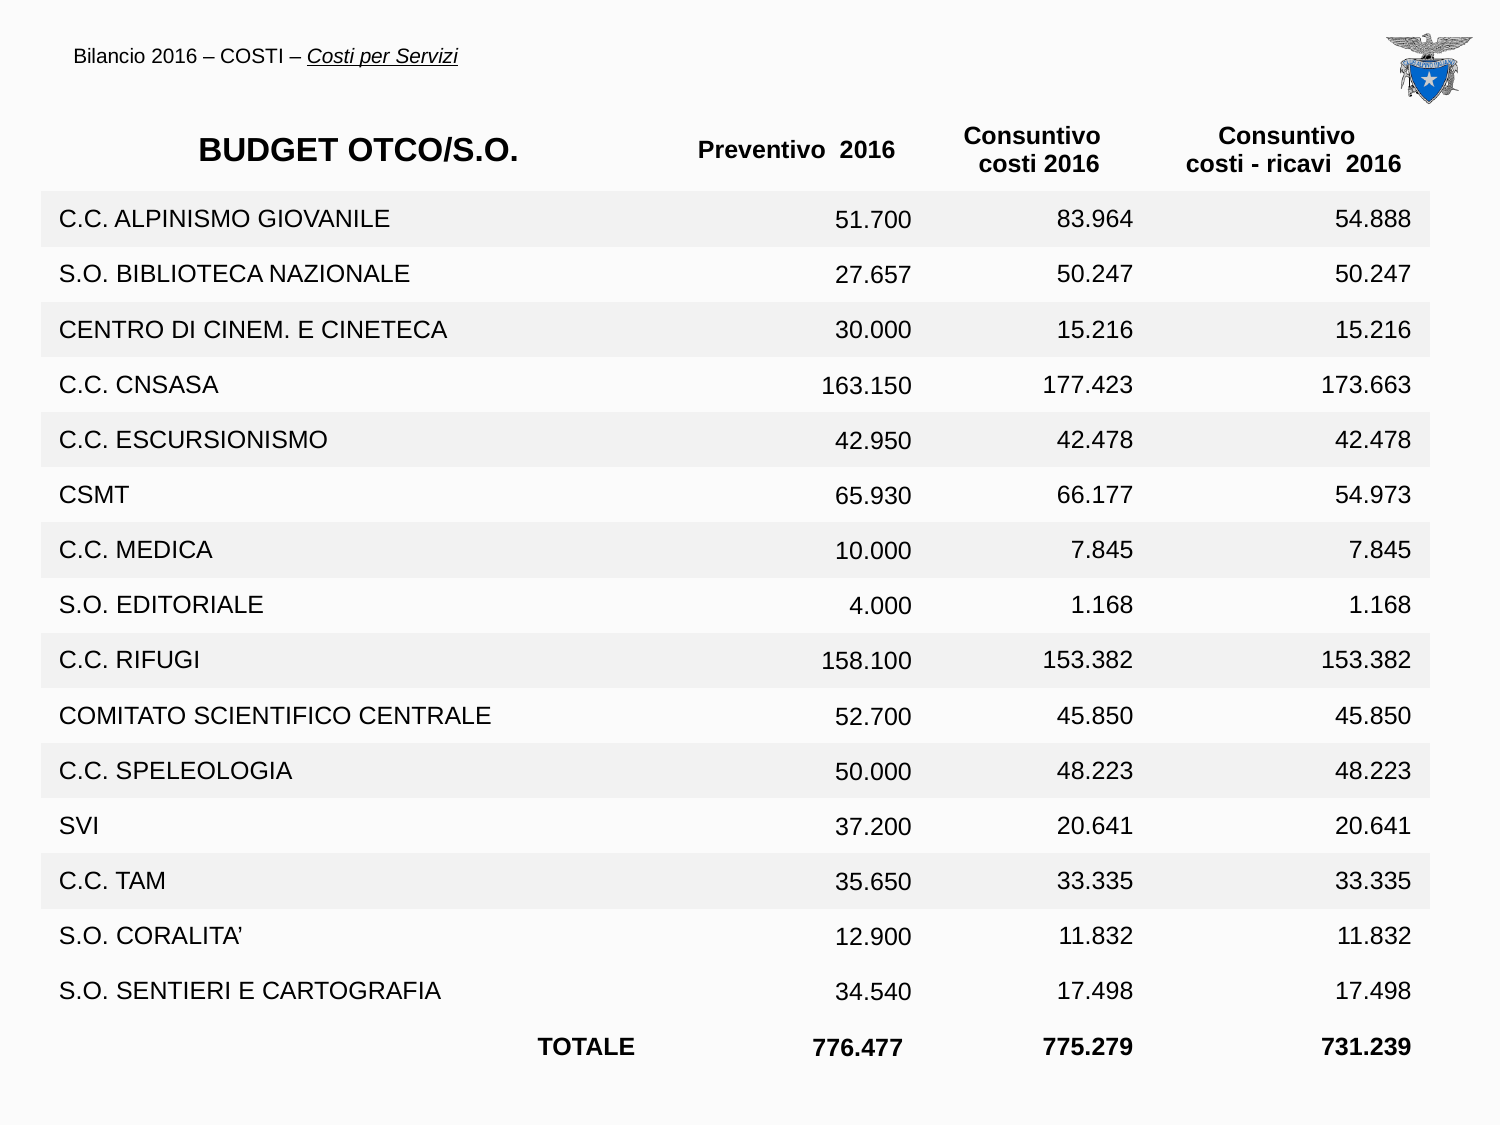

Bilancio 2016 – COSTI – Costi per Servizi
| BUDGET OTCO/S.O. | Preventivo 2016 | Consuntivo costi 2016 | Consuntivo costi - ricavi 2016 |
| --- | --- | --- | --- |
| C.C. ALPINISMO GIOVANILE | 51.700 | 83.964 | 54.888 |
| S.O. BIBLIOTECA NAZIONALE | 27.657 | 50.247 | 50.247 |
| CENTRO DI CINEM. E CINETECA | 30.000 | 15.216 | 15.216 |
| C.C. CNSASA | 163.150 | 177.423 | 173.663 |
| C.C. ESCURSIONISMO | 42.950 | 42.478 | 42.478 |
| CSMT | 65.930 | 66.177 | 54.973 |
| C.C. MEDICA | 10.000 | 7.845 | 7.845 |
| S.O. EDITORIALE | 4.000 | 1.168 | 1.168 |
| C.C. RIFUGI | 158.100 | 153.382 | 153.382 |
| COMITATO SCIENTIFICO CENTRALE | 52.700 | 45.850 | 45.850 |
| C.C. SPELEOLOGIA | 50.000 | 48.223 | 48.223 |
| SVI | 37.200 | 20.641 | 20.641 |
| C.C. TAM | 35.650 | 33.335 | 33.335 |
| S.O. CORALITA’ | 12.900 | 11.832 | 11.832 |
| S.O. SENTIERI E CARTOGRAFIA | 34.540 | 17.498 | 17.498 |
| TOTALE | 776.477 | 775.279 | 731.239 |